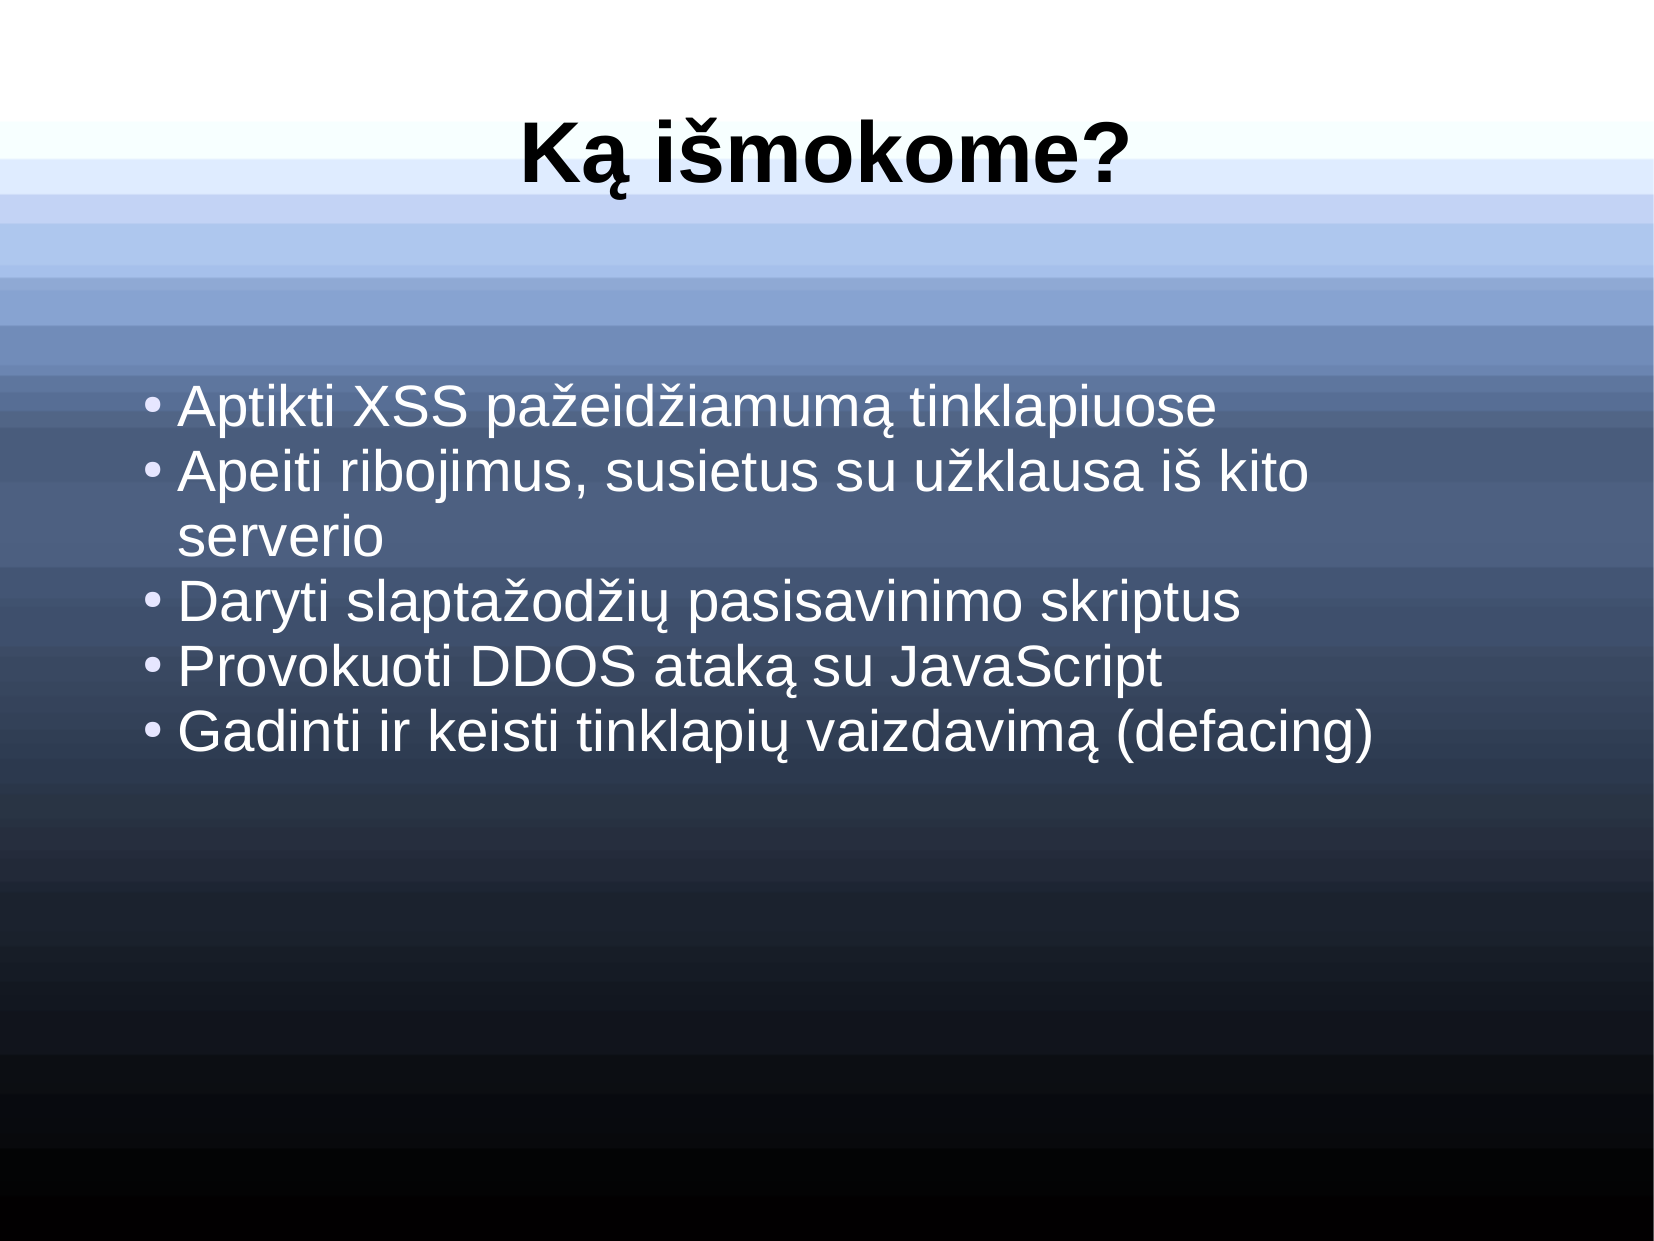

# Ką išmokome?
Aptikti XSS pažeidžiamumą tinklapiuose
Apeiti ribojimus, susietus su užklausa iš kito serverio
Daryti slaptažodžių pasisavinimo skriptus
Provokuoti DDOS ataką su JavaScript
Gadinti ir keisti tinklapių vaizdavimą (defacing)